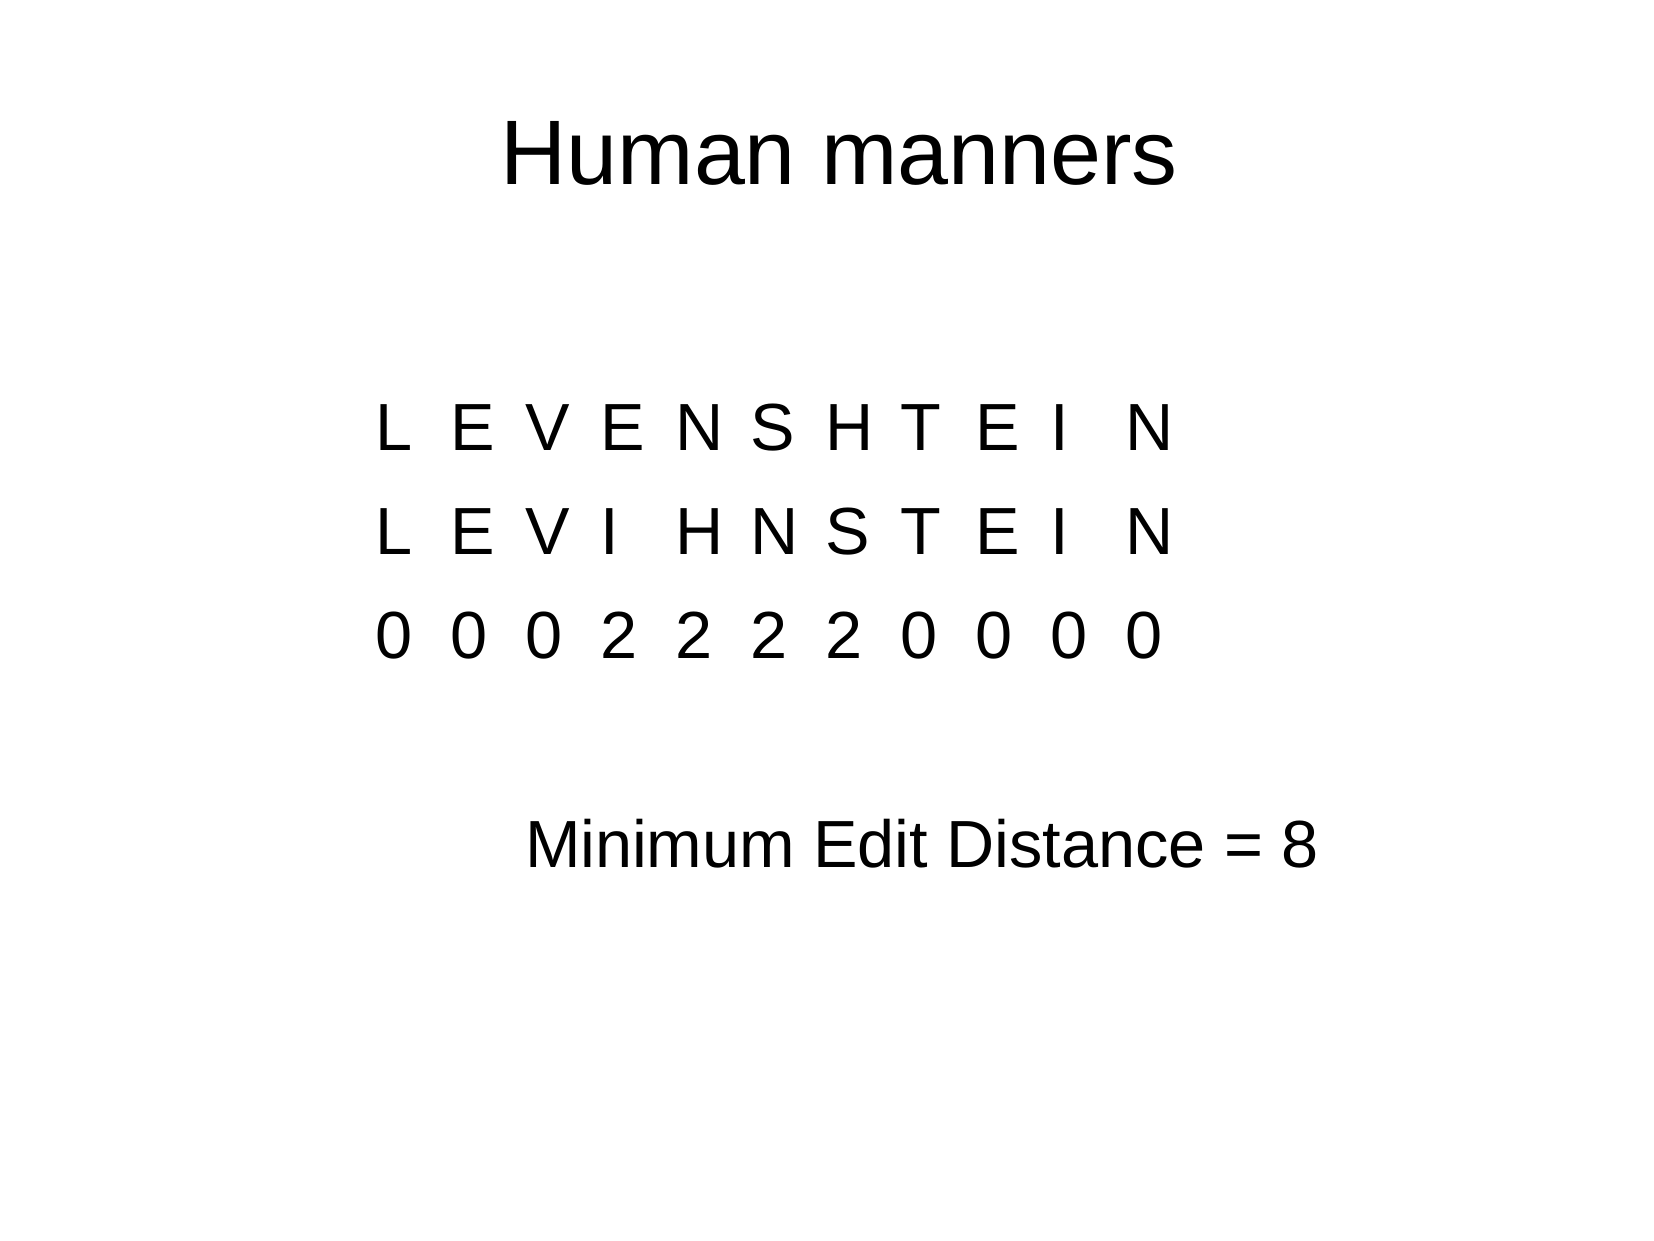

# Human manners
 				L	E	V	E	N	S	H	T	E	I	N
 				L	E	V	I	H	N	S	T	E	I	N
 				0	0	0	2	2	2	2	0	0	0	0
 	 					Minimum Edit Distance = 8